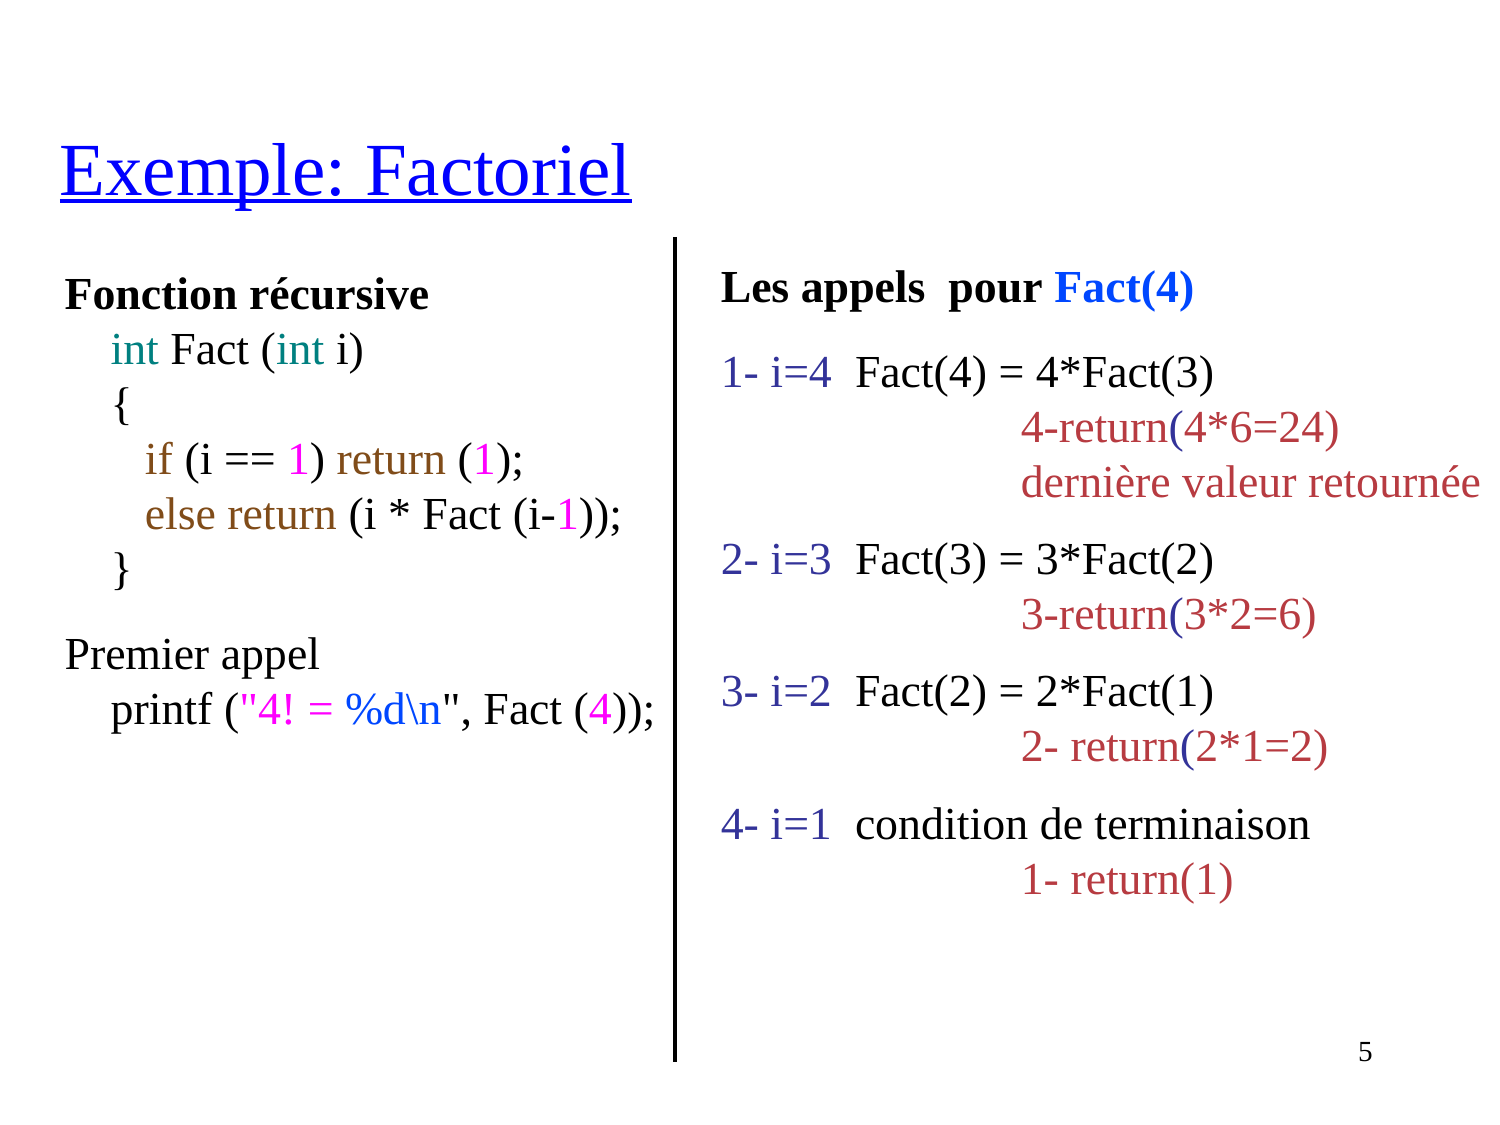

Exemple: Factoriel
Les appels pour Fact(4)
1- i=4 Fact(4) = 4*Fact(3)
		4-return(4*6=24)
		dernière valeur retournée
2- i=3 Fact(3) = 3*Fact(2)
		3-return(3*2=6)
3- i=2 Fact(2) = 2*Fact(1)
		2- return(2*1=2)
4- i=1 condition de terminaison
		1- return(1)
Fonction récursive
 int Fact (int i)
 {
 if (i == 1) return (1);
 else return (i * Fact (i-1));
 }
Premier appel
 printf ("4! = %d\n", Fact (4));
5